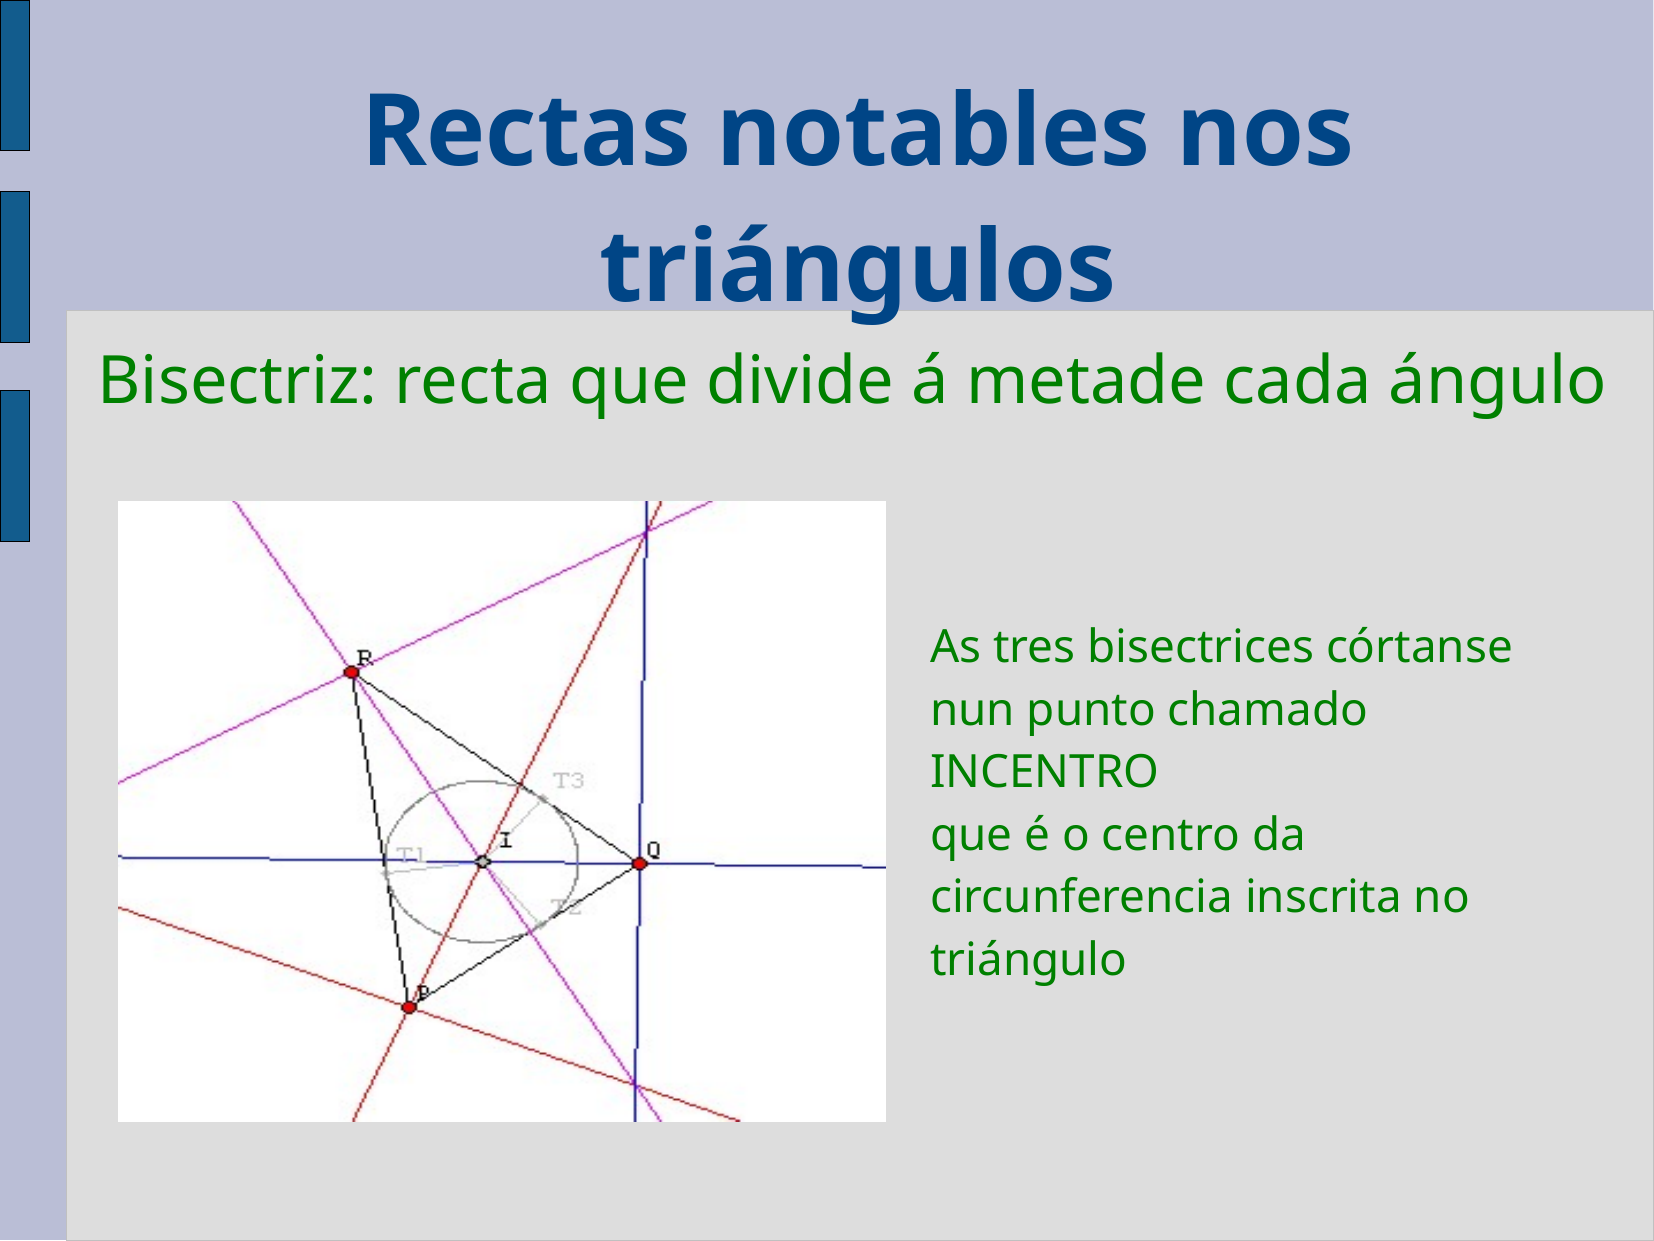

# Rectas notables nos triángulos
Bisectriz: recta que divide á metade cada ángulo
As tres bisectrices córtanse nun punto chamado INCENTRO
que é o centro da circunferencia inscrita no triángulo